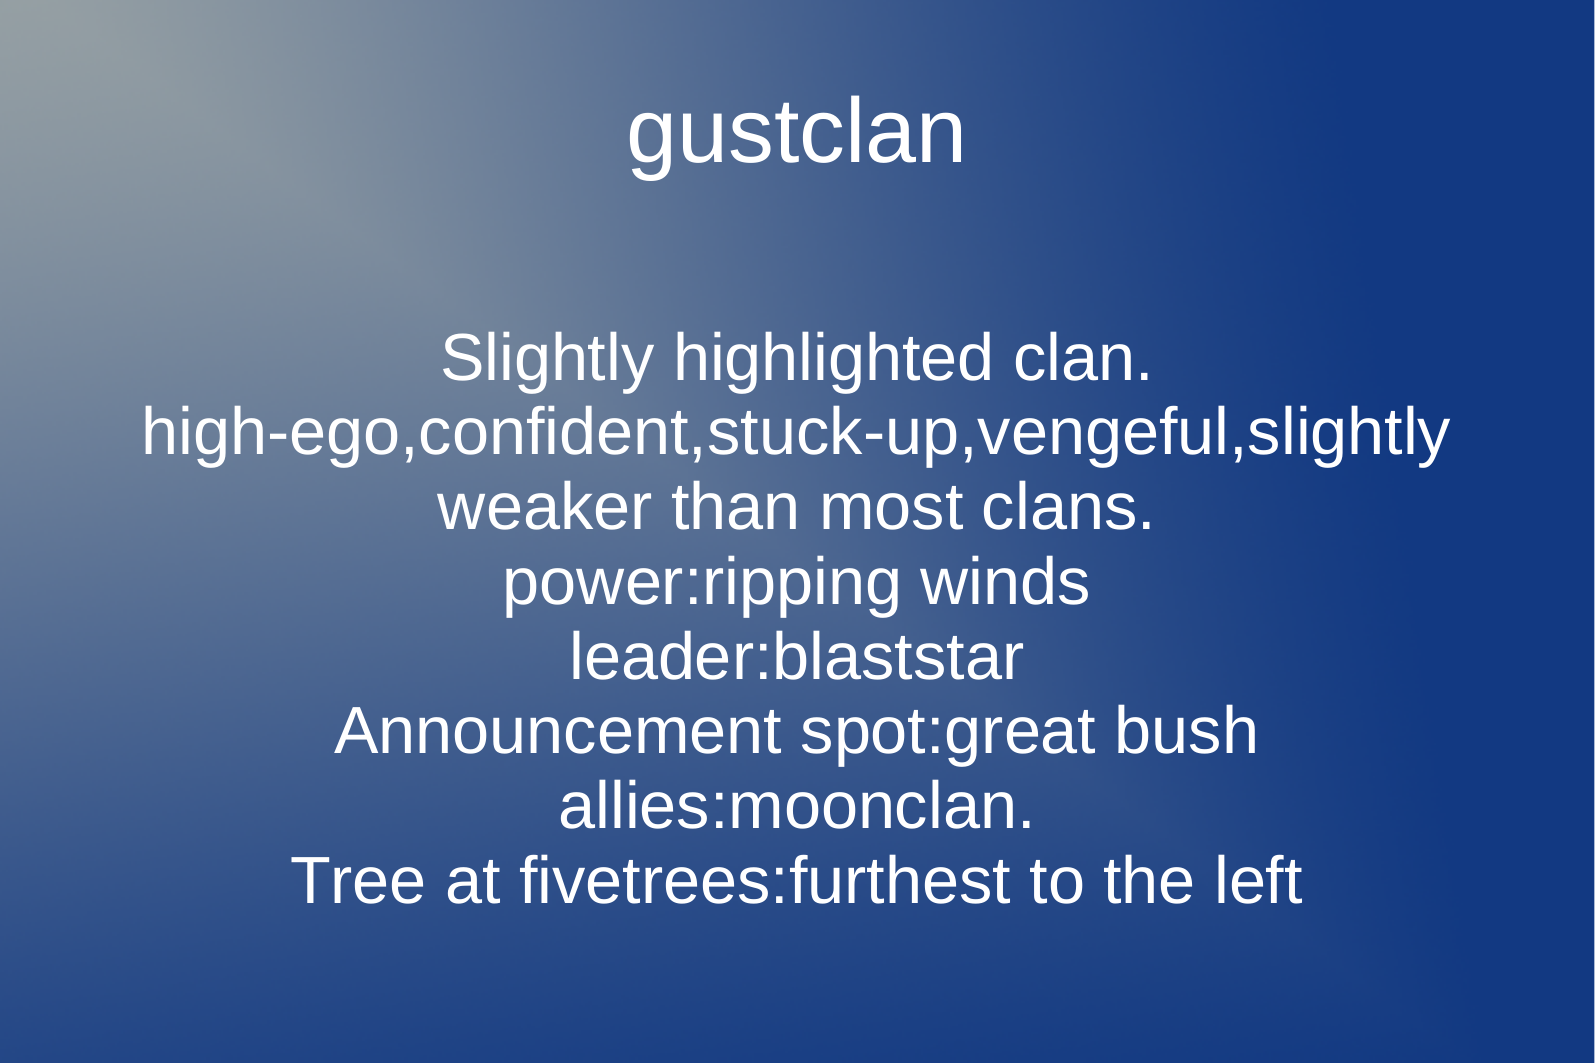

# gustclan
Slightly highlighted clan.
high-ego,confident,stuck-up,vengeful,slightly weaker than most clans.
power:ripping winds
leader:blaststar
Announcement spot:great bush
allies:moonclan.
Tree at fivetrees:furthest to the left